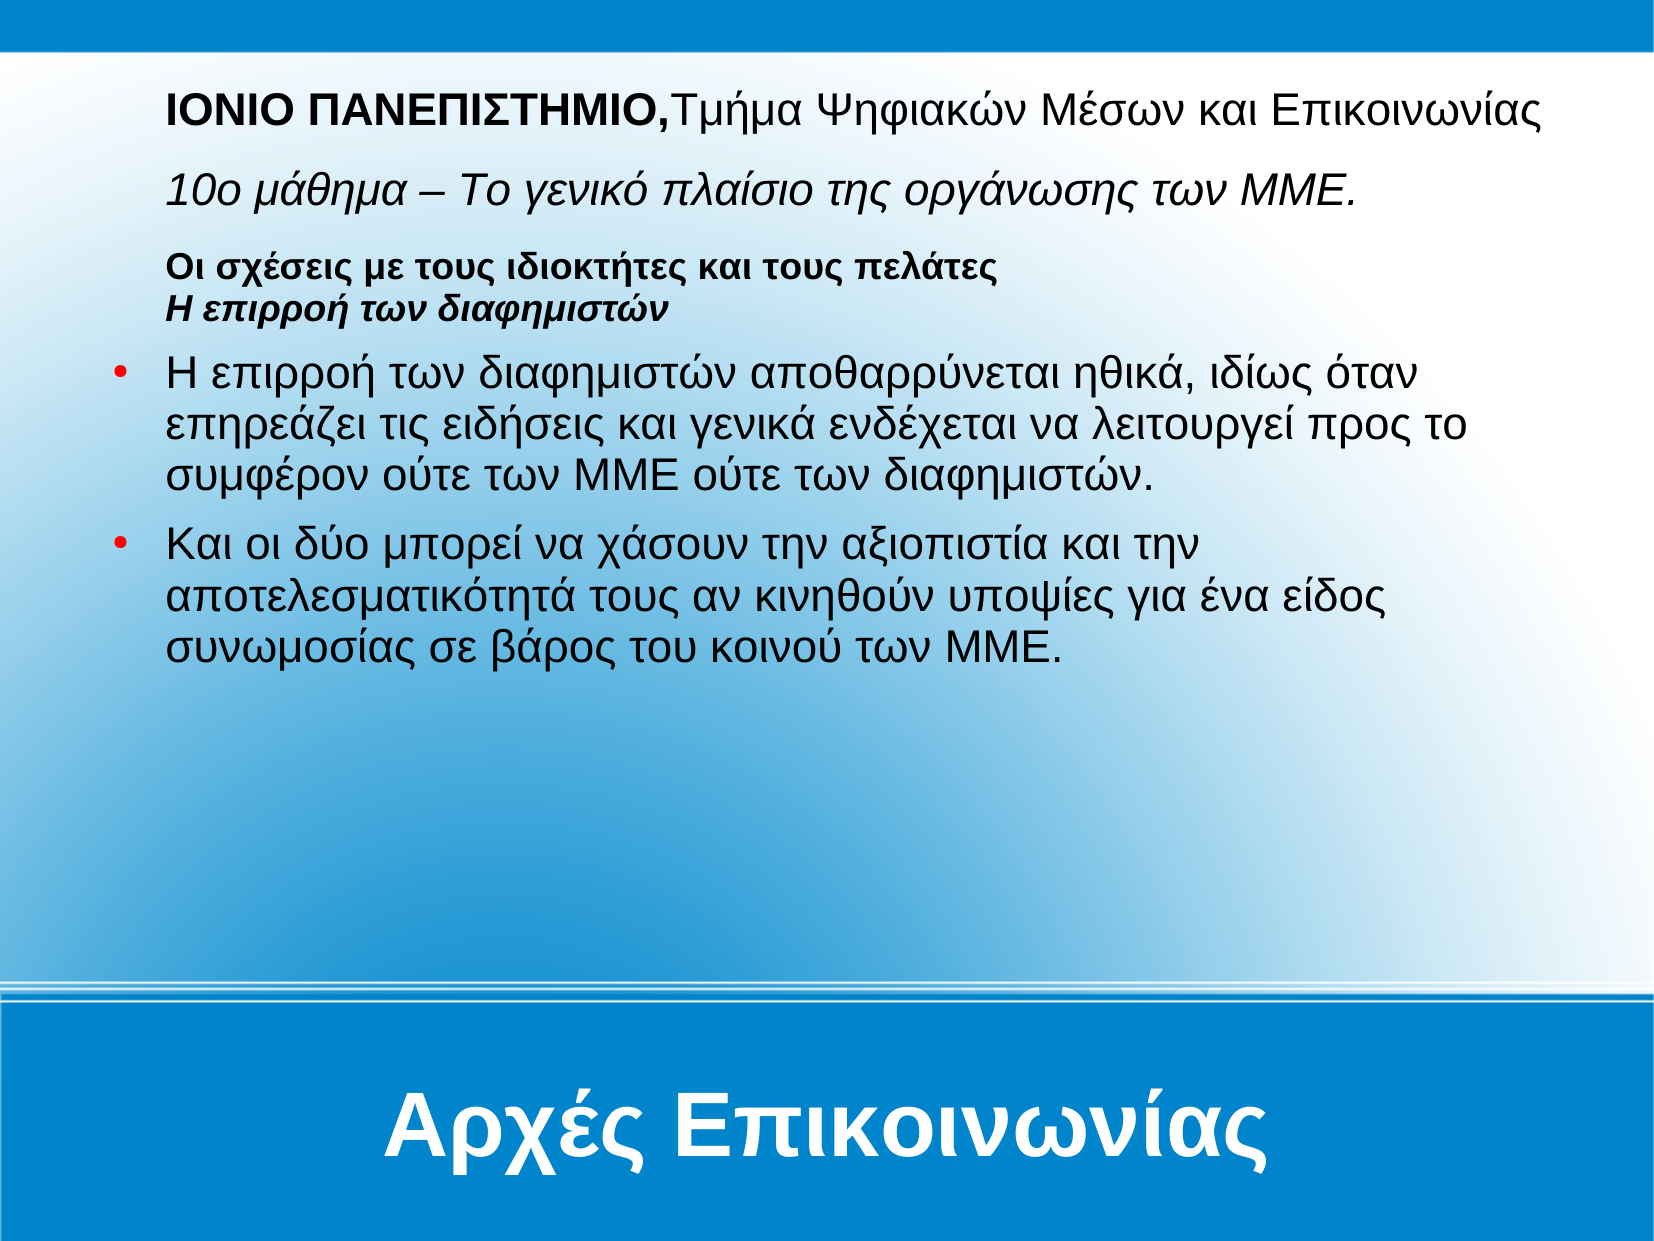

ΙΟΝΙΟ ΠΑΝΕΠΙΣΤΗΜΙΟ,Τμήμα Ψηφιακών Μέσων και Επικοινωνίας
10ο μάθημα – Το γενικό πλαίσιο της οργάνωσης των ΜΜΕ.
Οι σχέσεις με τους ιδιοκτήτες και τους πελάτες
Η επιρροή των διαφημιστών
Η επιρροή των διαφημιστών αποθαρρύνεται ηθικά, ιδίως όταν επηρεάζει τις ειδήσεις και γενικά ενδέχεται να λειτουργεί προς το συμφέρον ούτε των ΜΜΕ ούτε των διαφημιστών.
Και οι δύο μπορεί να χάσουν την αξιοπιστία και την αποτελεσματικότητά τους αν κινηθούν υποψίες για ένα είδος συνωμοσίας σε βάρος του κοινού των ΜΜΕ.
# Αρχές Επικοινωνίας